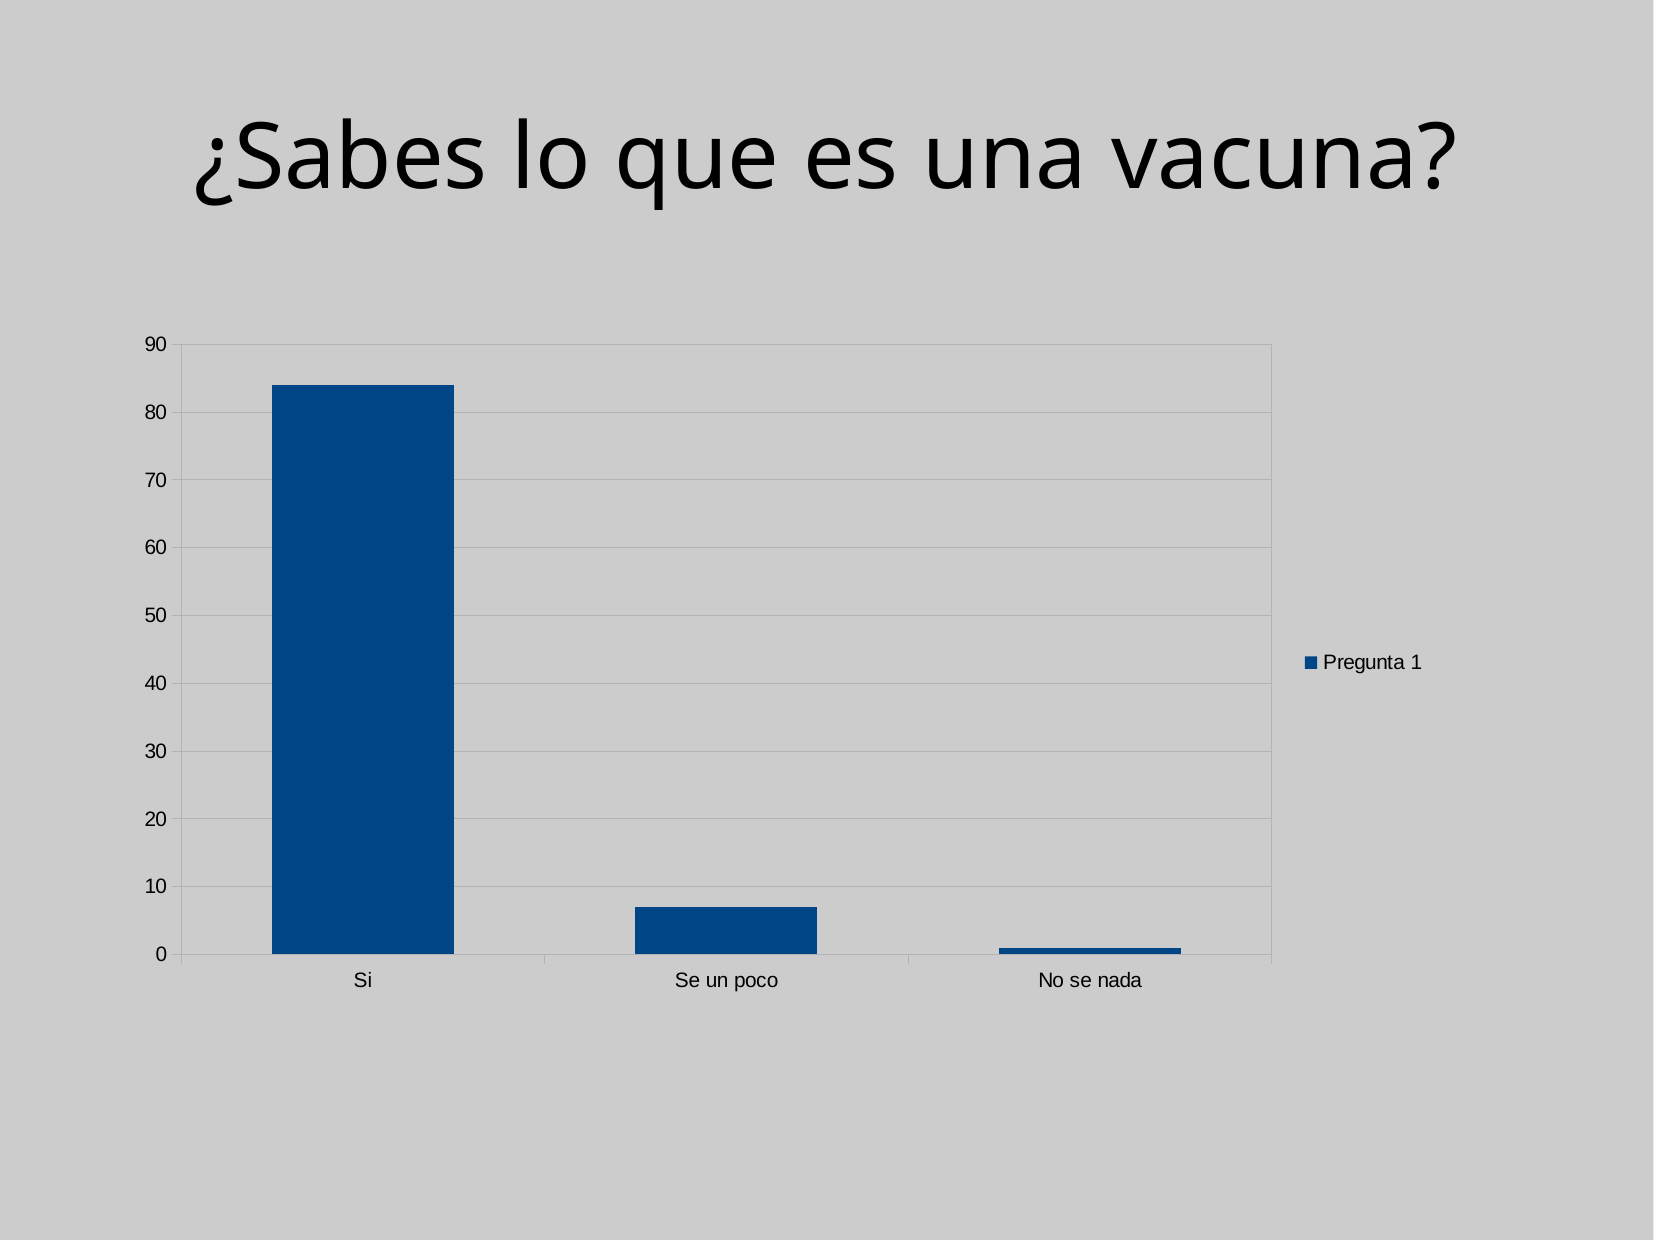

# ¿Sabes lo que es una vacuna?
### Chart
| Category | Pregunta 1 |
|---|---|
| Si | 84.0 |
| Se un poco | 7.0 |
| No se nada | 1.0 |